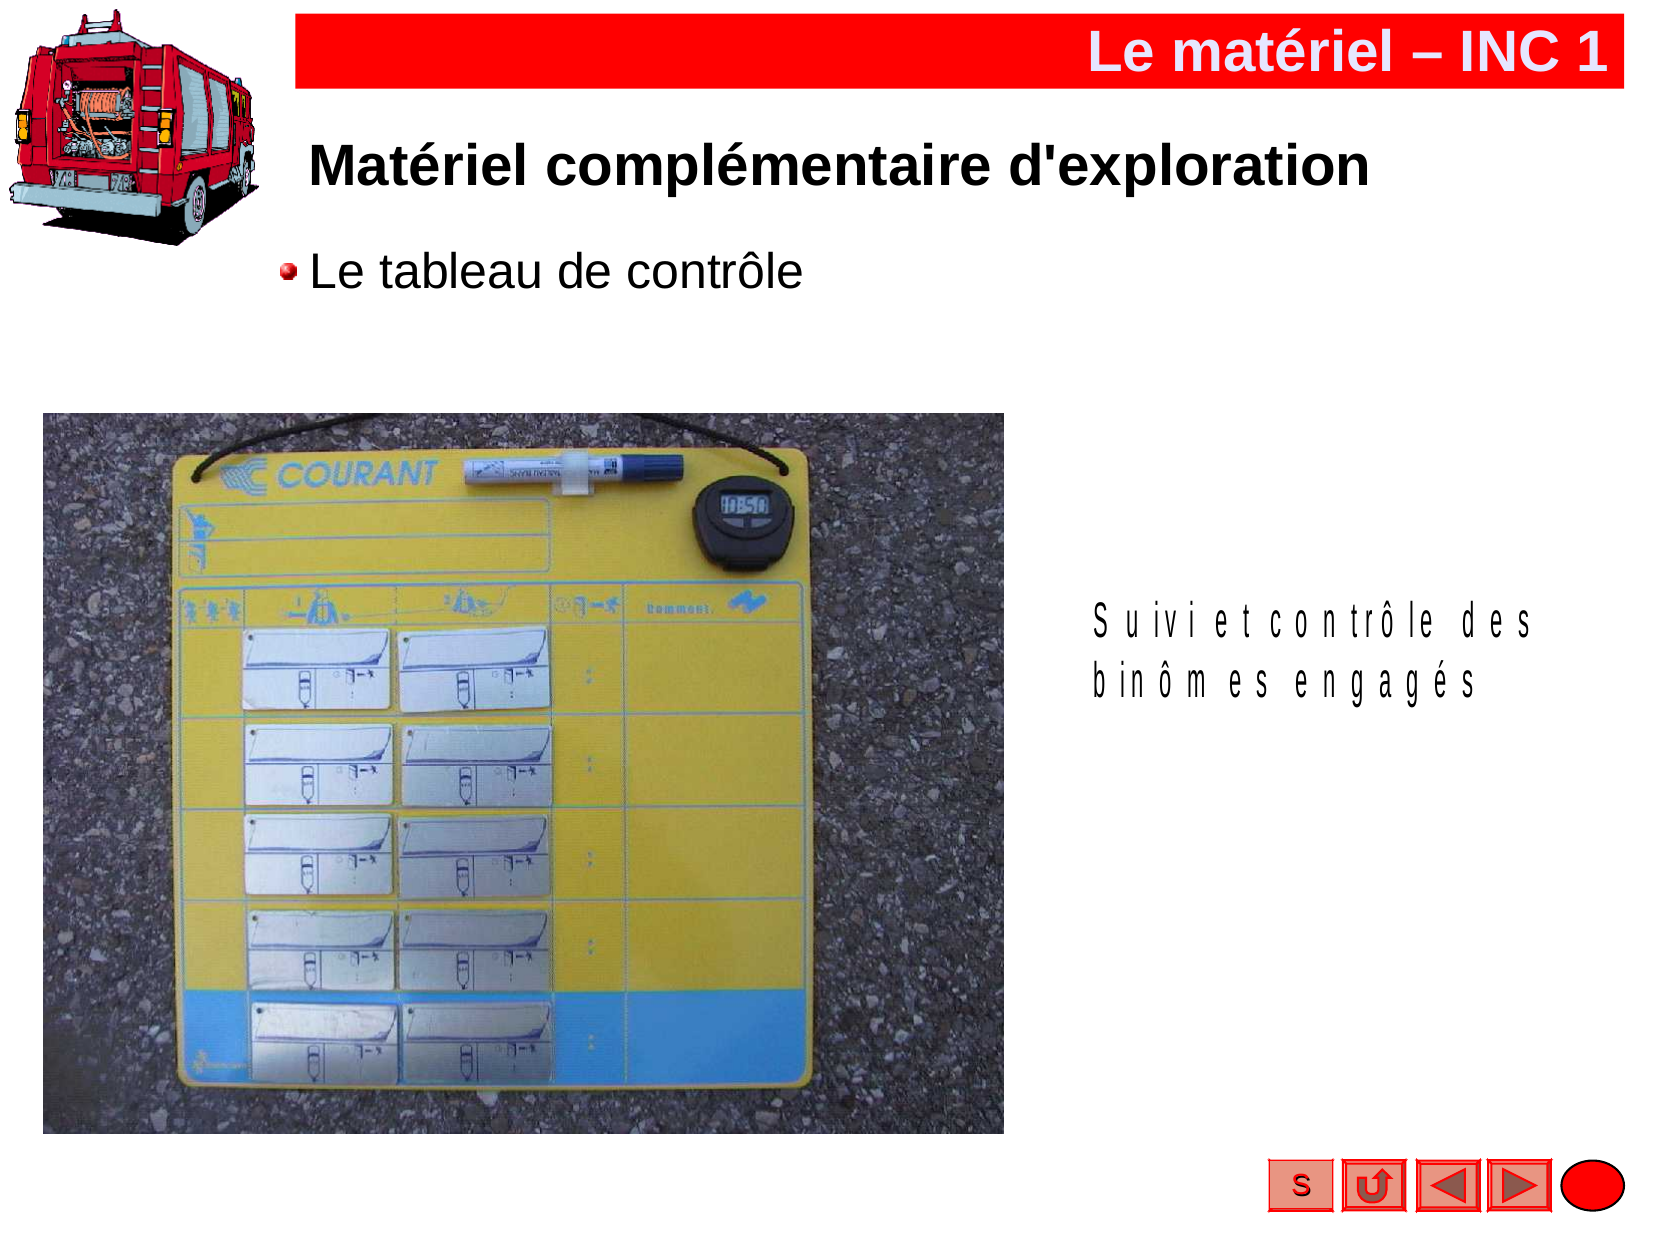

Le matériel – INC 1
			Matériel complémentaire d'exploration
 Le tableau de contrôle